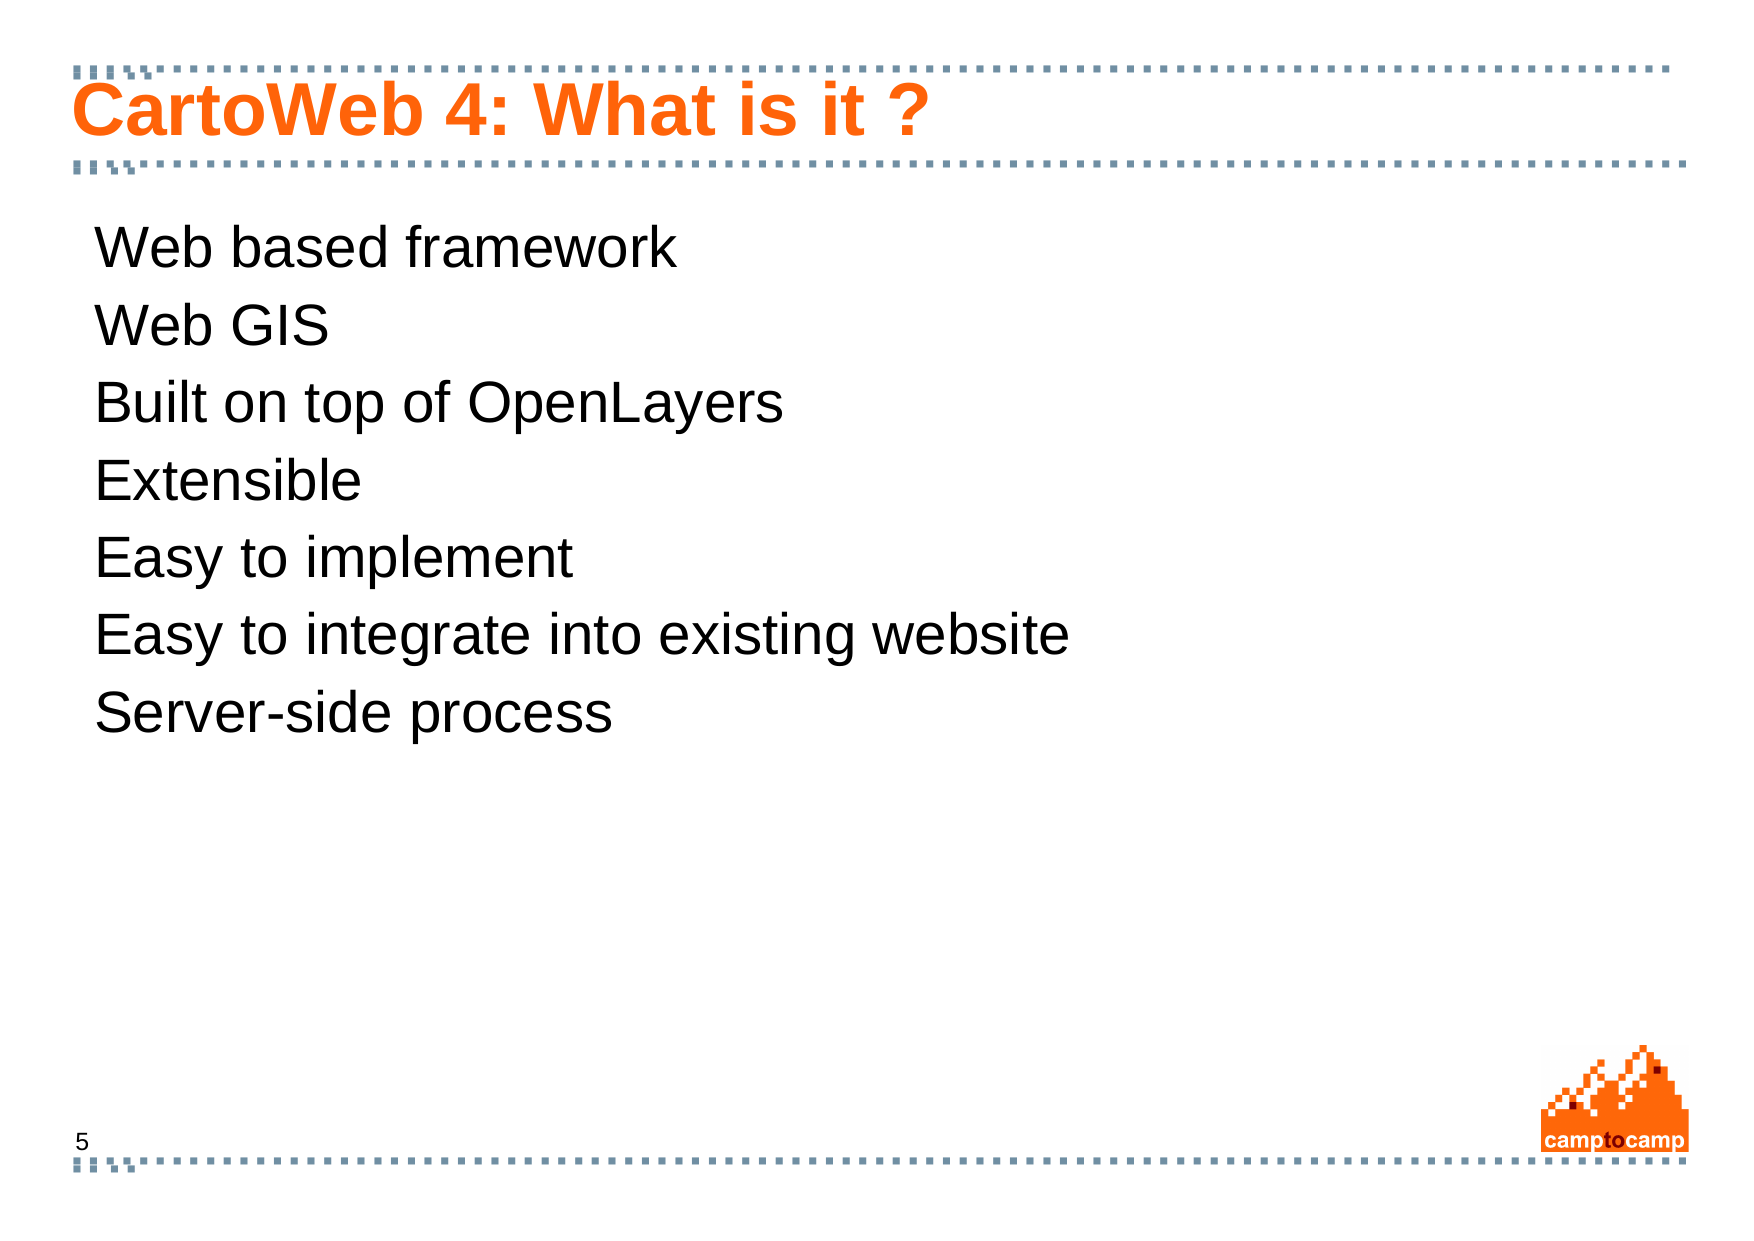

# CartoWeb 4: What is it ?
Web based framework
Web GIS
Built on top of OpenLayers
Extensible
Easy to implement
Easy to integrate into existing website
Server-side process
5